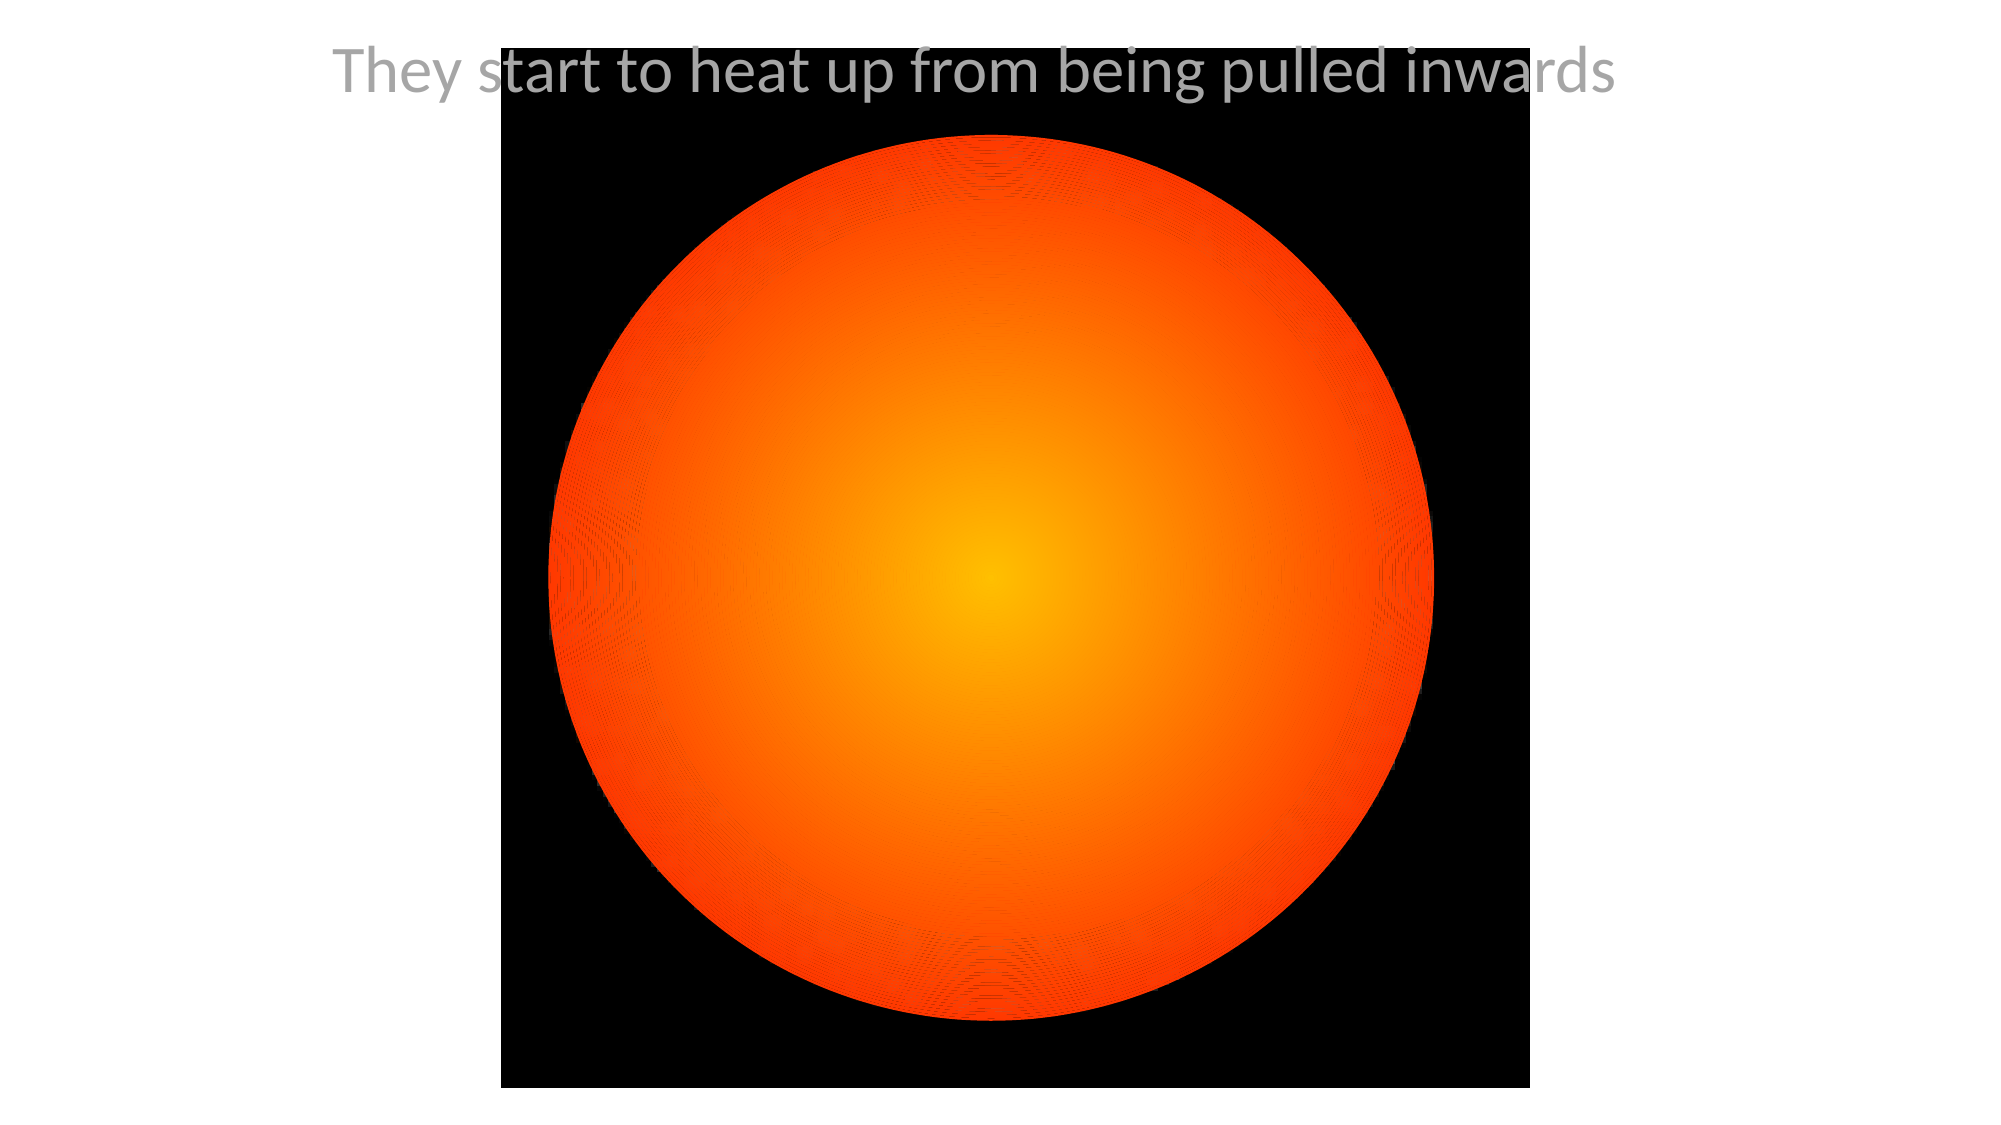

They start to heat up from being pulled inwards